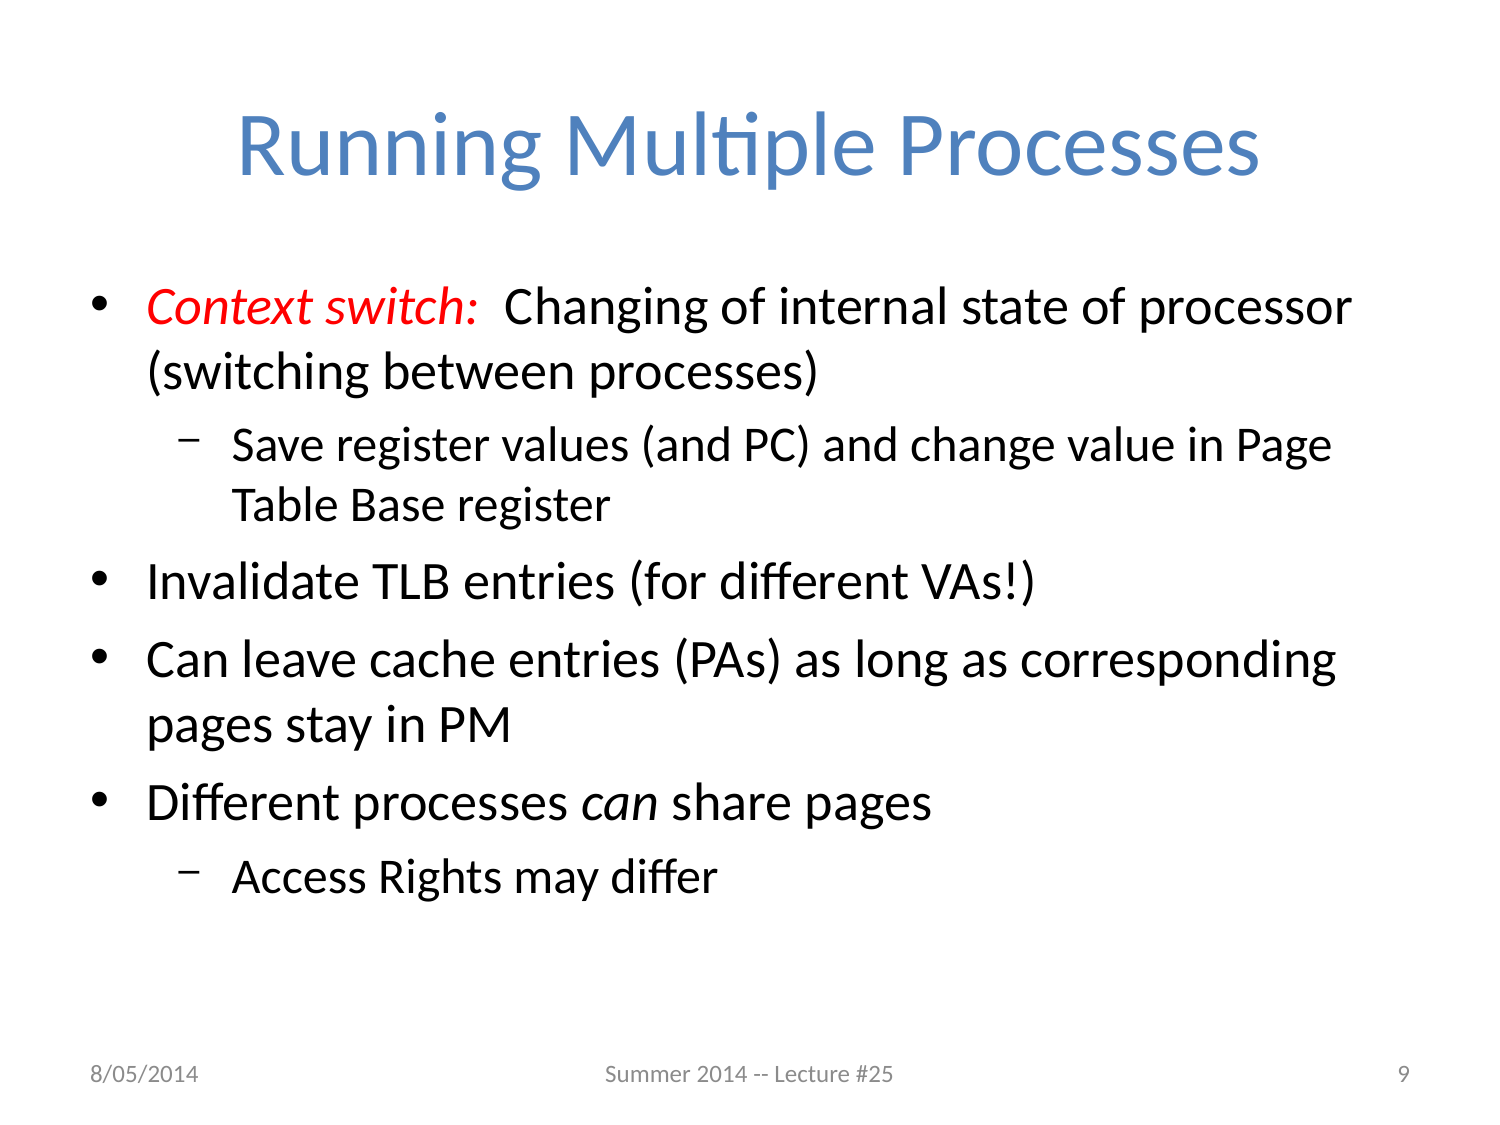

# Running Multiple Processes
Context switch: Changing of internal state of processor (switching between processes)
Save register values (and PC) and change value in Page Table Base register
Invalidate TLB entries (for different VAs!)
Can leave cache entries (PAs) as long as corresponding pages stay in PM
Different processes can share pages
Access Rights may differ
8/05/2014
Summer 2014 -- Lecture #25